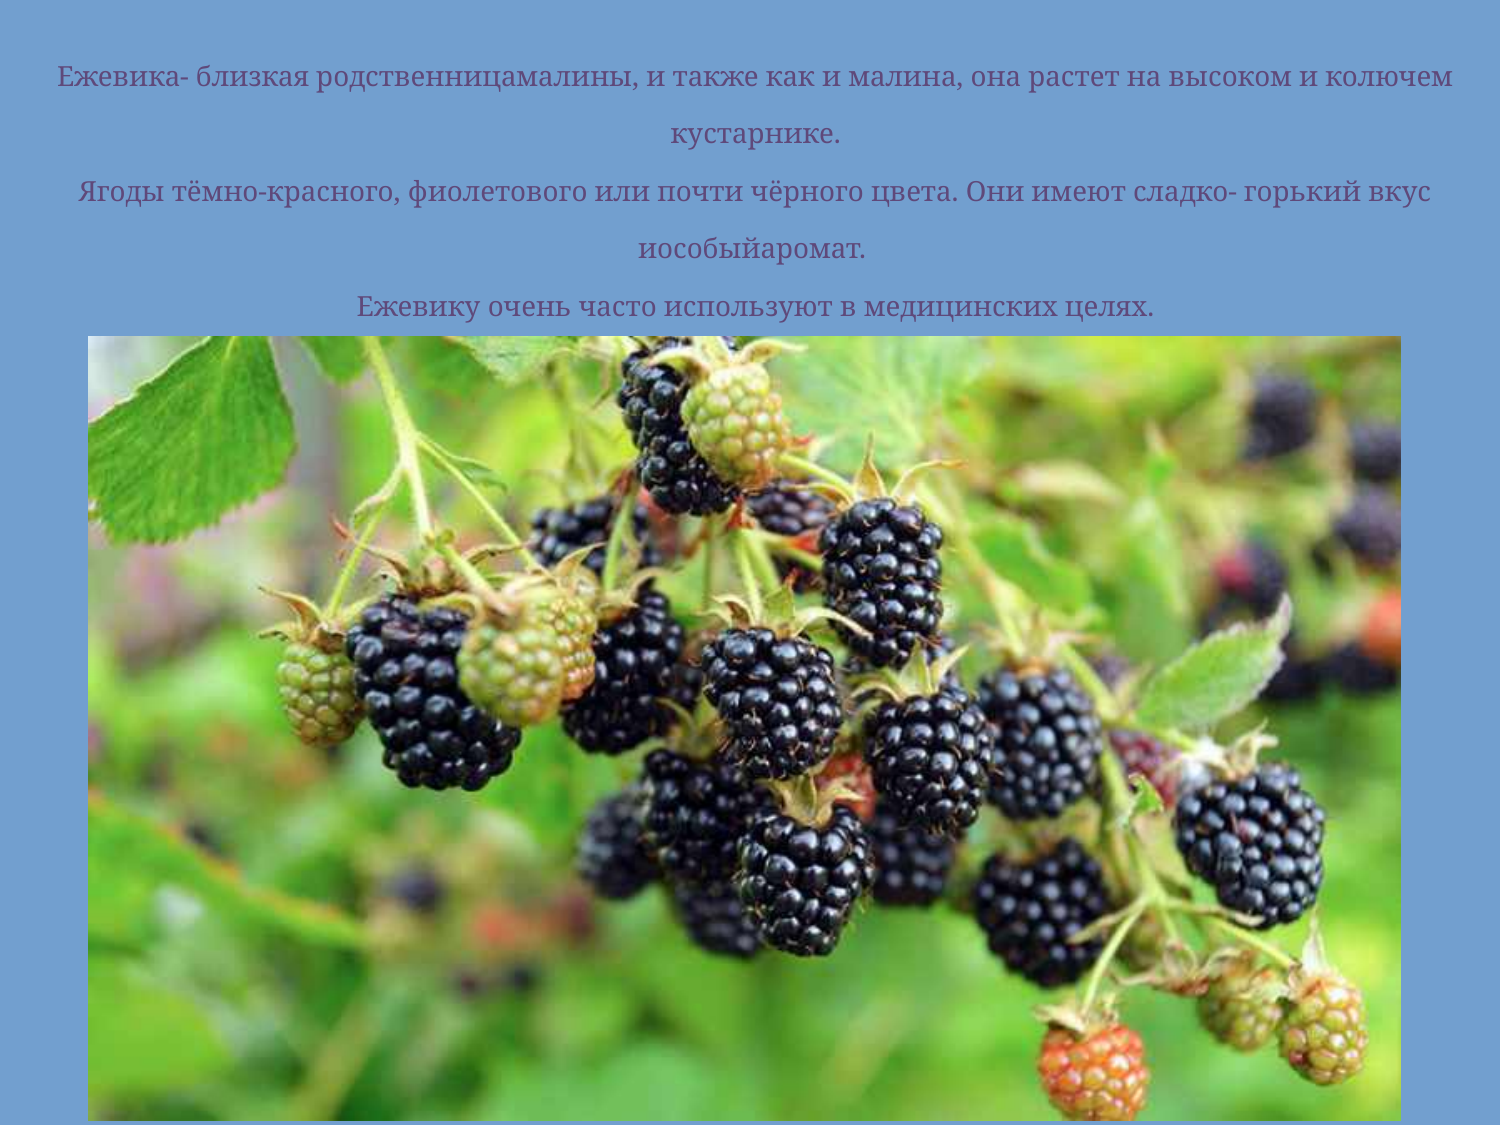

Ежевика- близкая родственницамалины, и также как и малина, она растет на высоком и колючем кустарнике.
Ягоды тёмно-красного, фиолетового или почти чёрного цвета. Они имеют сладко- горький вкус иособыйаромат. 
Ежевику очень часто используют в медицинских целях.